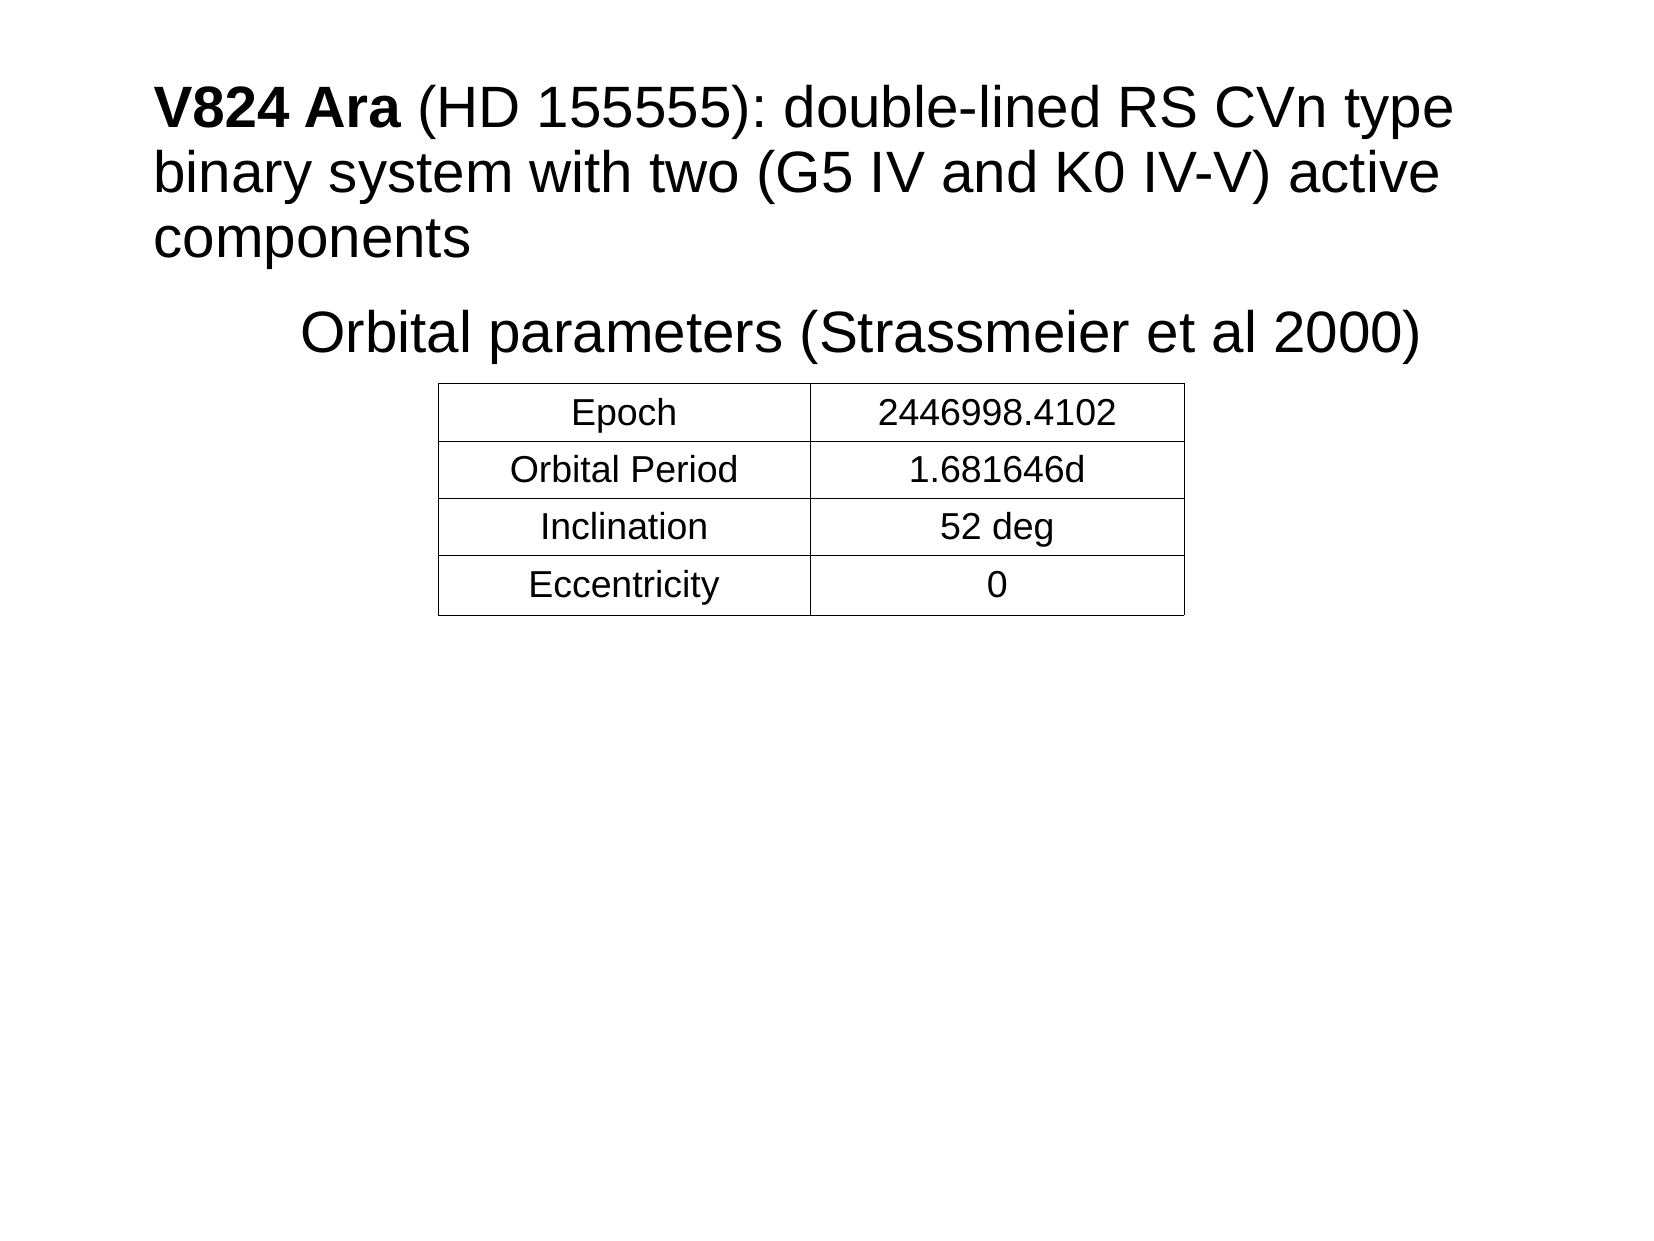

# V824 Ara (HD 155555): double-lined RS CVn type binary system with two (G5 IV and K0 IV-V) active components
Orbital parameters (Strassmeier et al 2000)
| Epoch | 2446998.4102 |
| --- | --- |
| Orbital Period | 1.681646d |
| Inclination | 52 deg |
| Eccentricity | 0 |